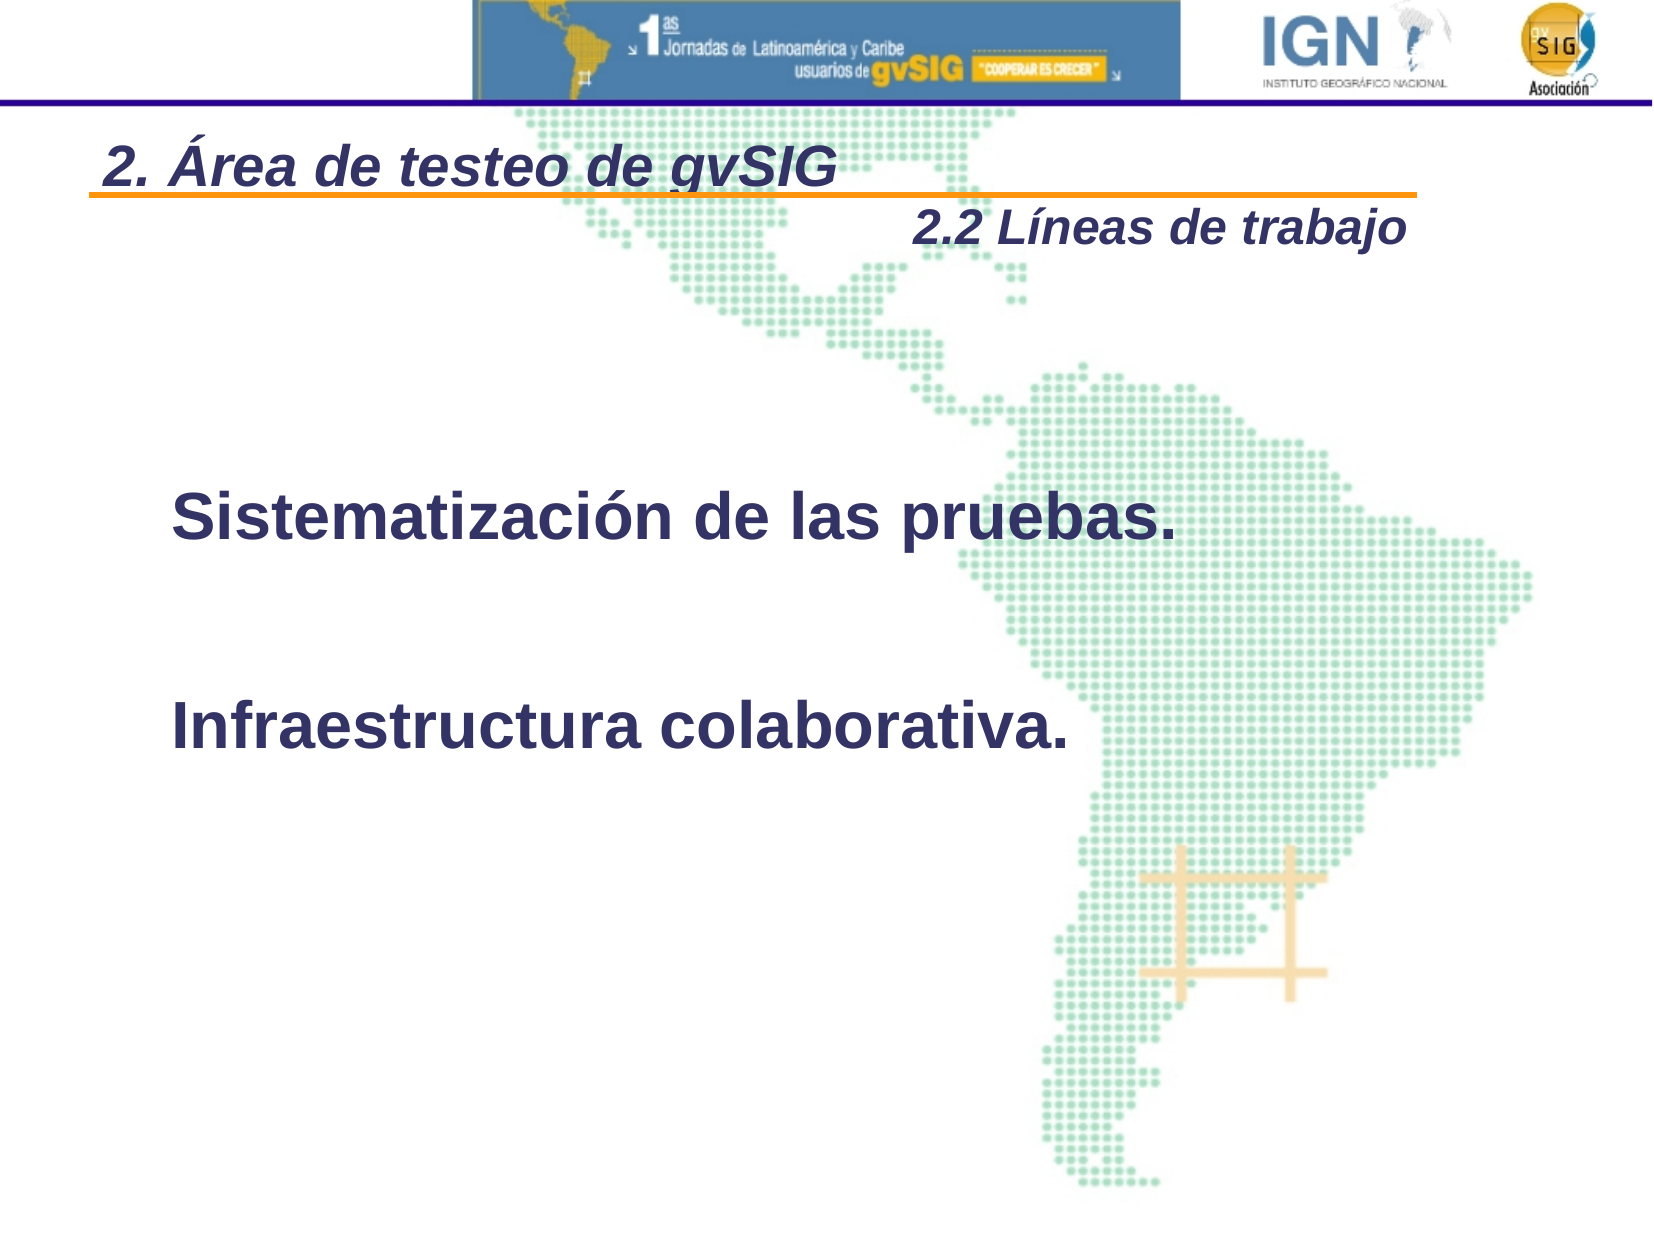

2. Área de testeo de gvSIG
2.2 Líneas de trabajo
# Sistematización de las pruebas.
Infraestructura colaborativa.